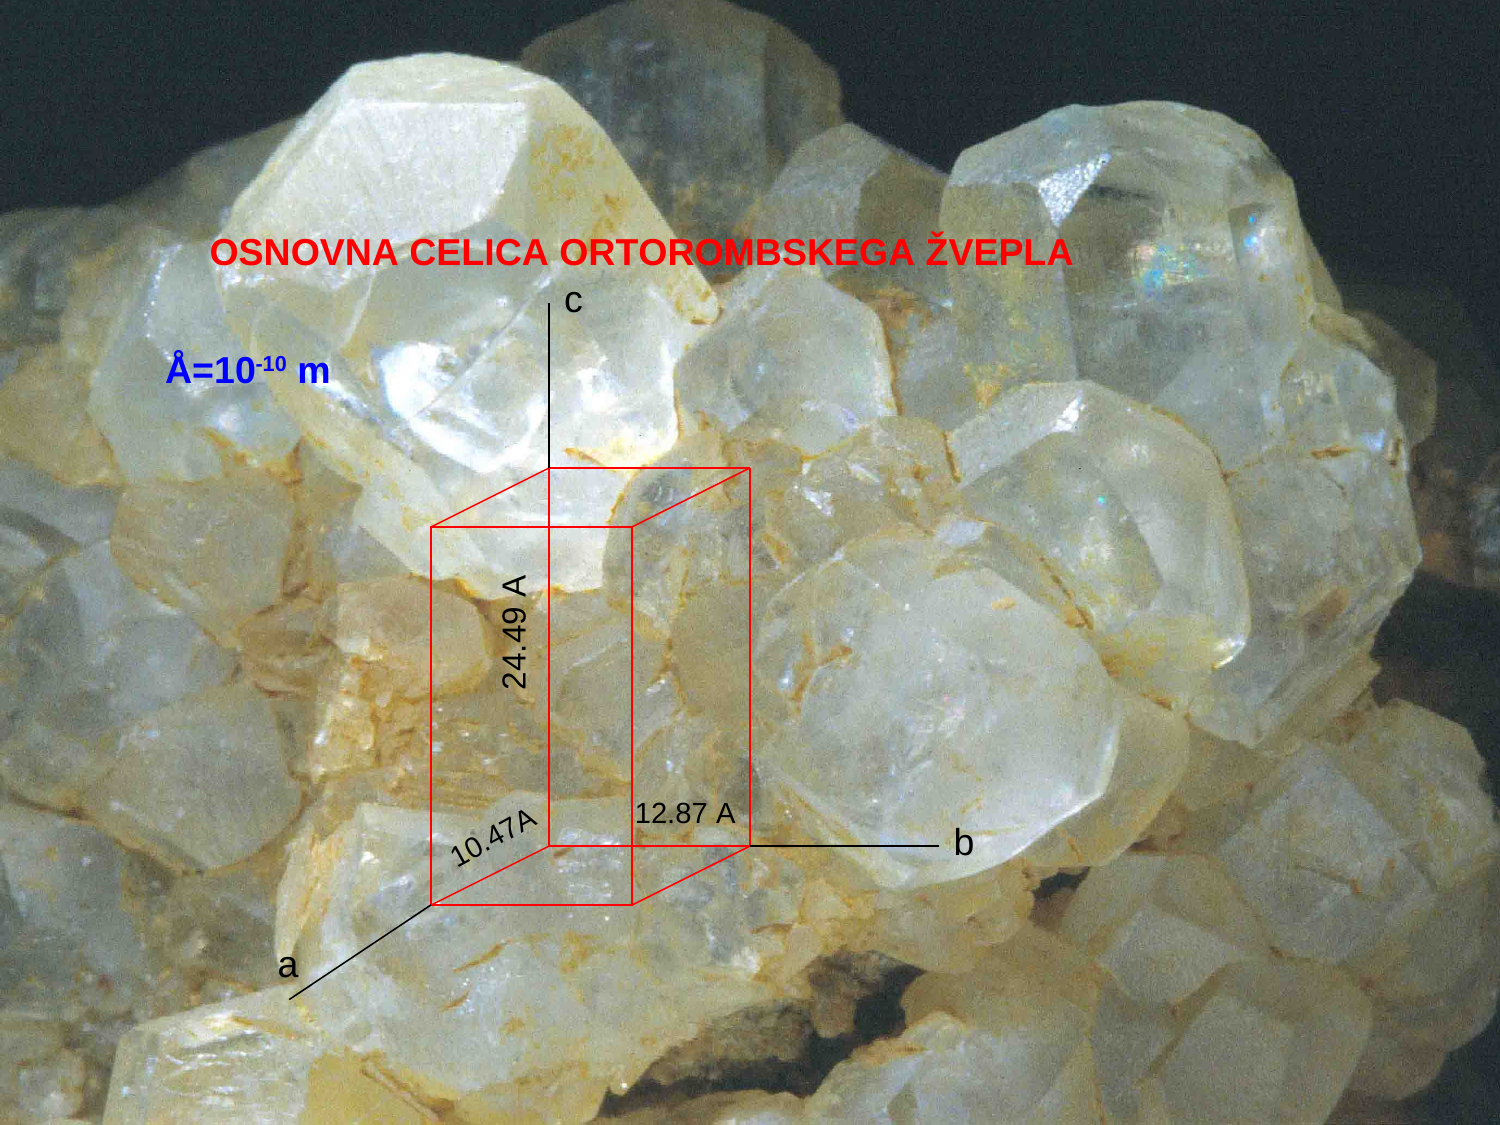

OSNOVNA CELICA ORTOROMBSKEGA ŽVEPLA
c
Å=10-10 m
24.49 A
12.87 A
10.47A
b
a